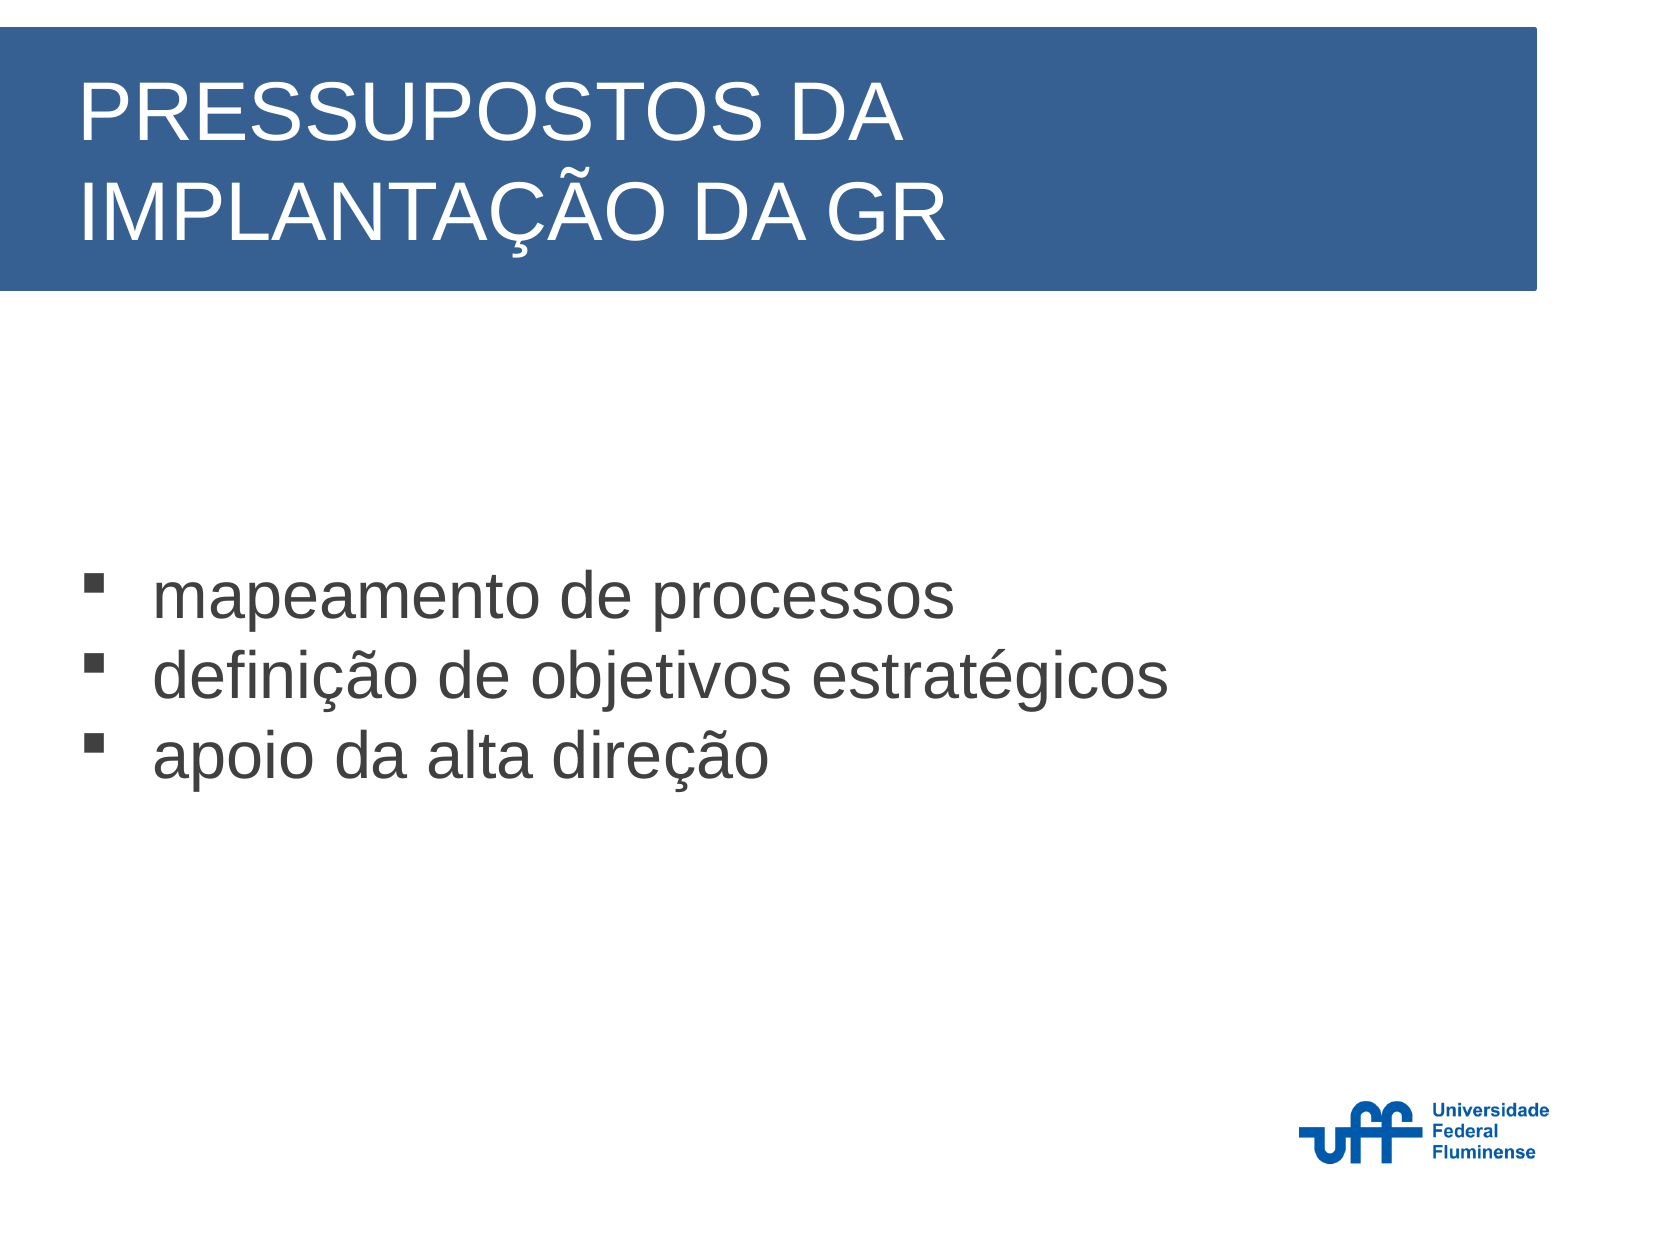

PRESSUPOSTOS DA
IMPLANTAÇÃO DA GR
mapeamento de processos
definição de objetivos estratégicos
apoio da alta direção